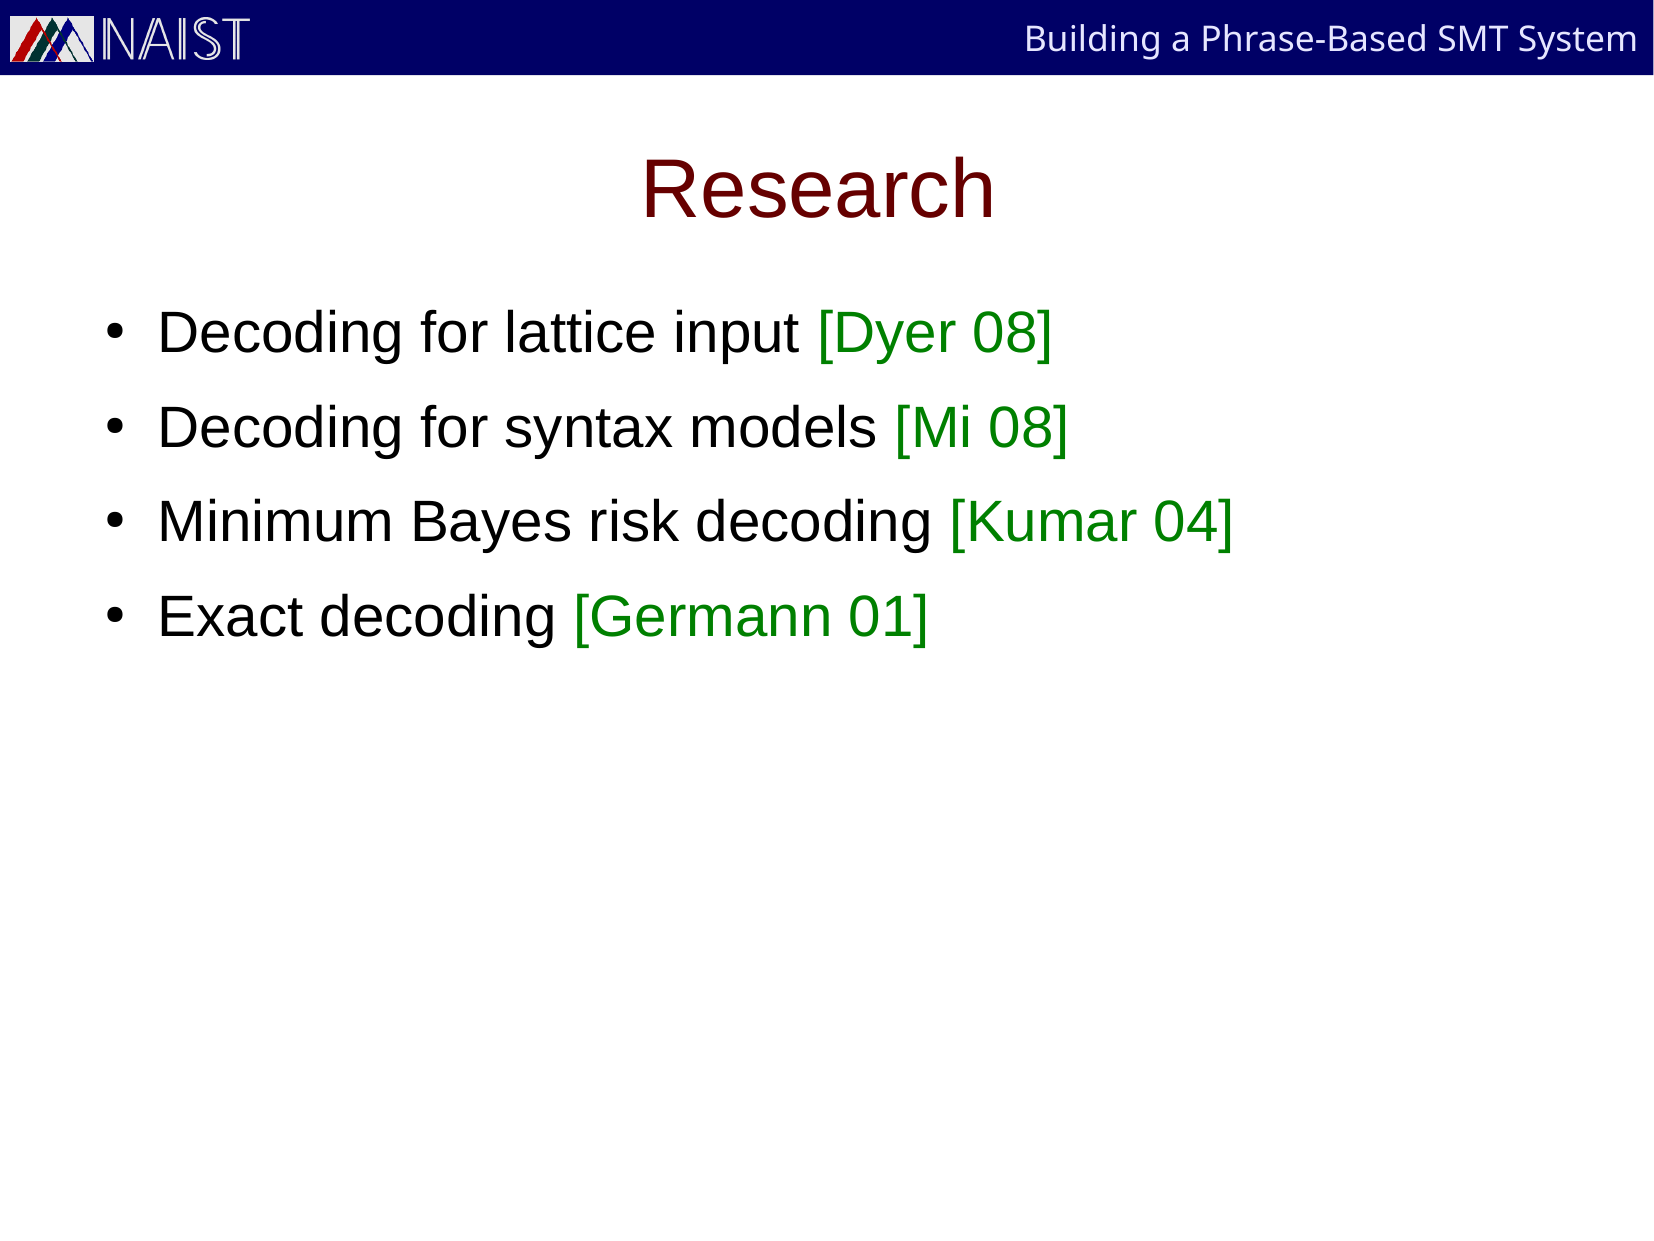

# Research
Decoding for lattice input [Dyer 08]
Decoding for syntax models [Mi 08]
Minimum Bayes risk decoding [Kumar 04]
Exact decoding [Germann 01]